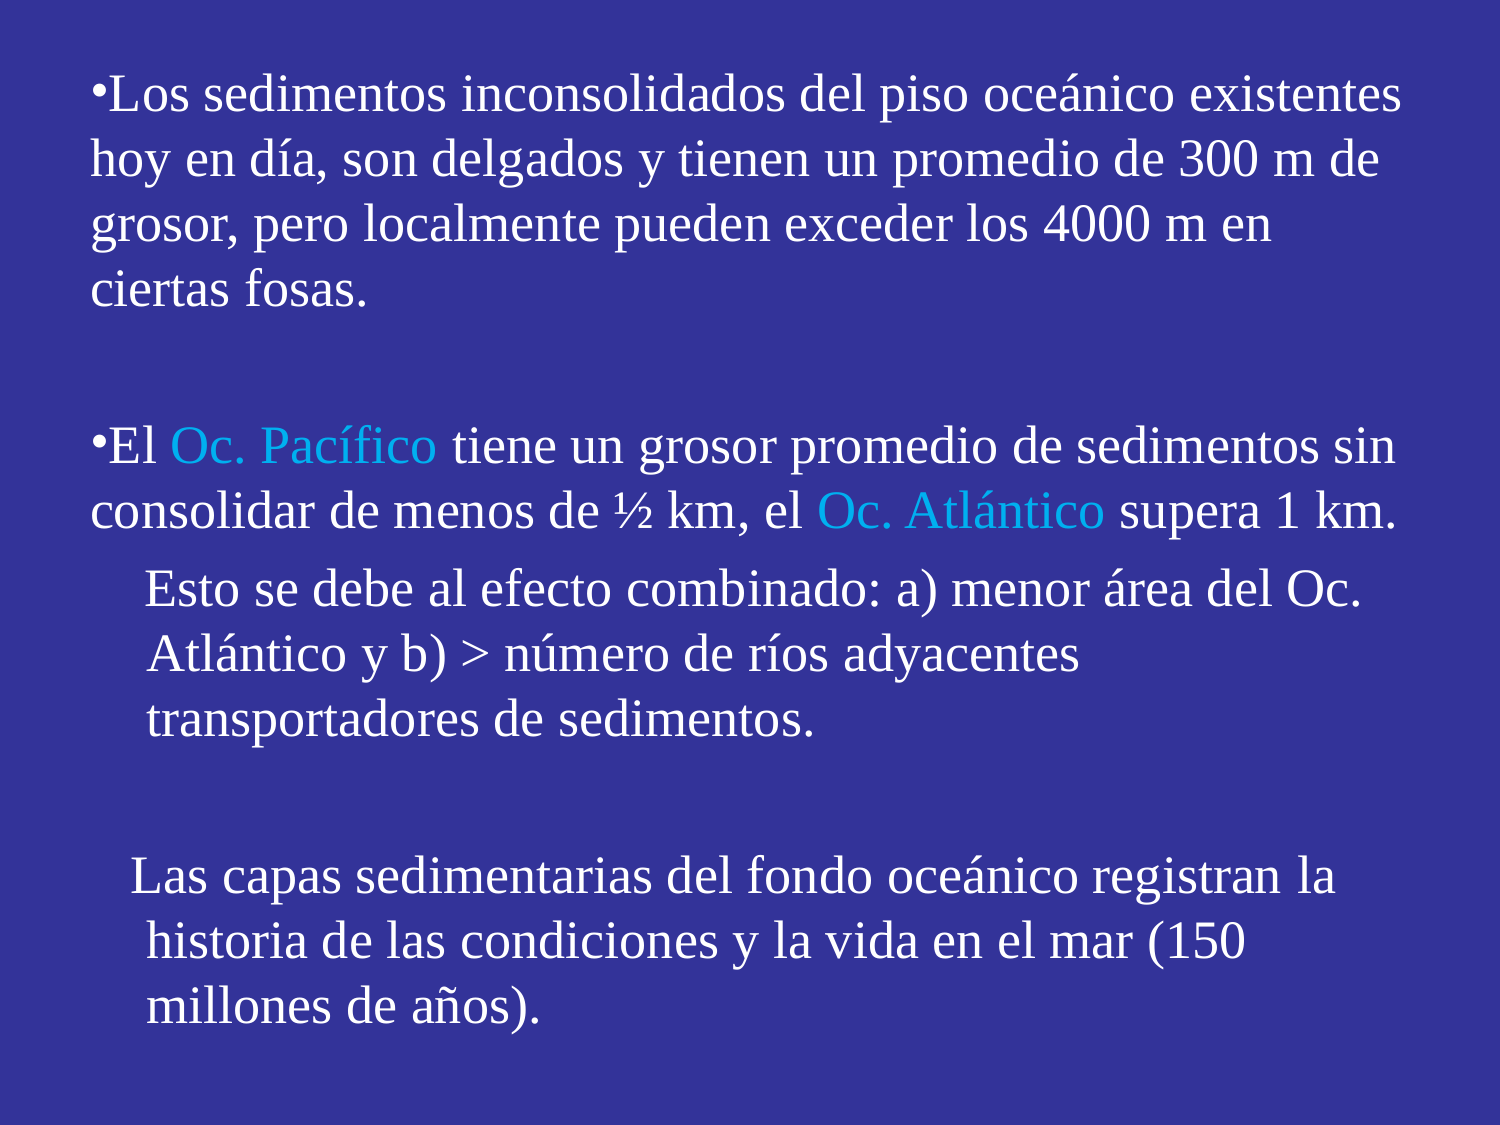

Los sedimentos inconsolidados del piso oceánico existentes hoy en día, son delgados y tienen un promedio de 300 m de grosor, pero localmente pueden exceder los 4000 m en ciertas fosas.
El Oc. Pacífico tiene un grosor promedio de sedimentos sin consolidar de menos de ½ km, el Oc. Atlántico supera 1 km.
 Esto se debe al efecto combinado: a) menor área del Oc. Atlántico y b) > número de ríos adyacentes transportadores de sedimentos.
 Las capas sedimentarias del fondo oceánico registran la historia de las condiciones y la vida en el mar (150 millones de años).